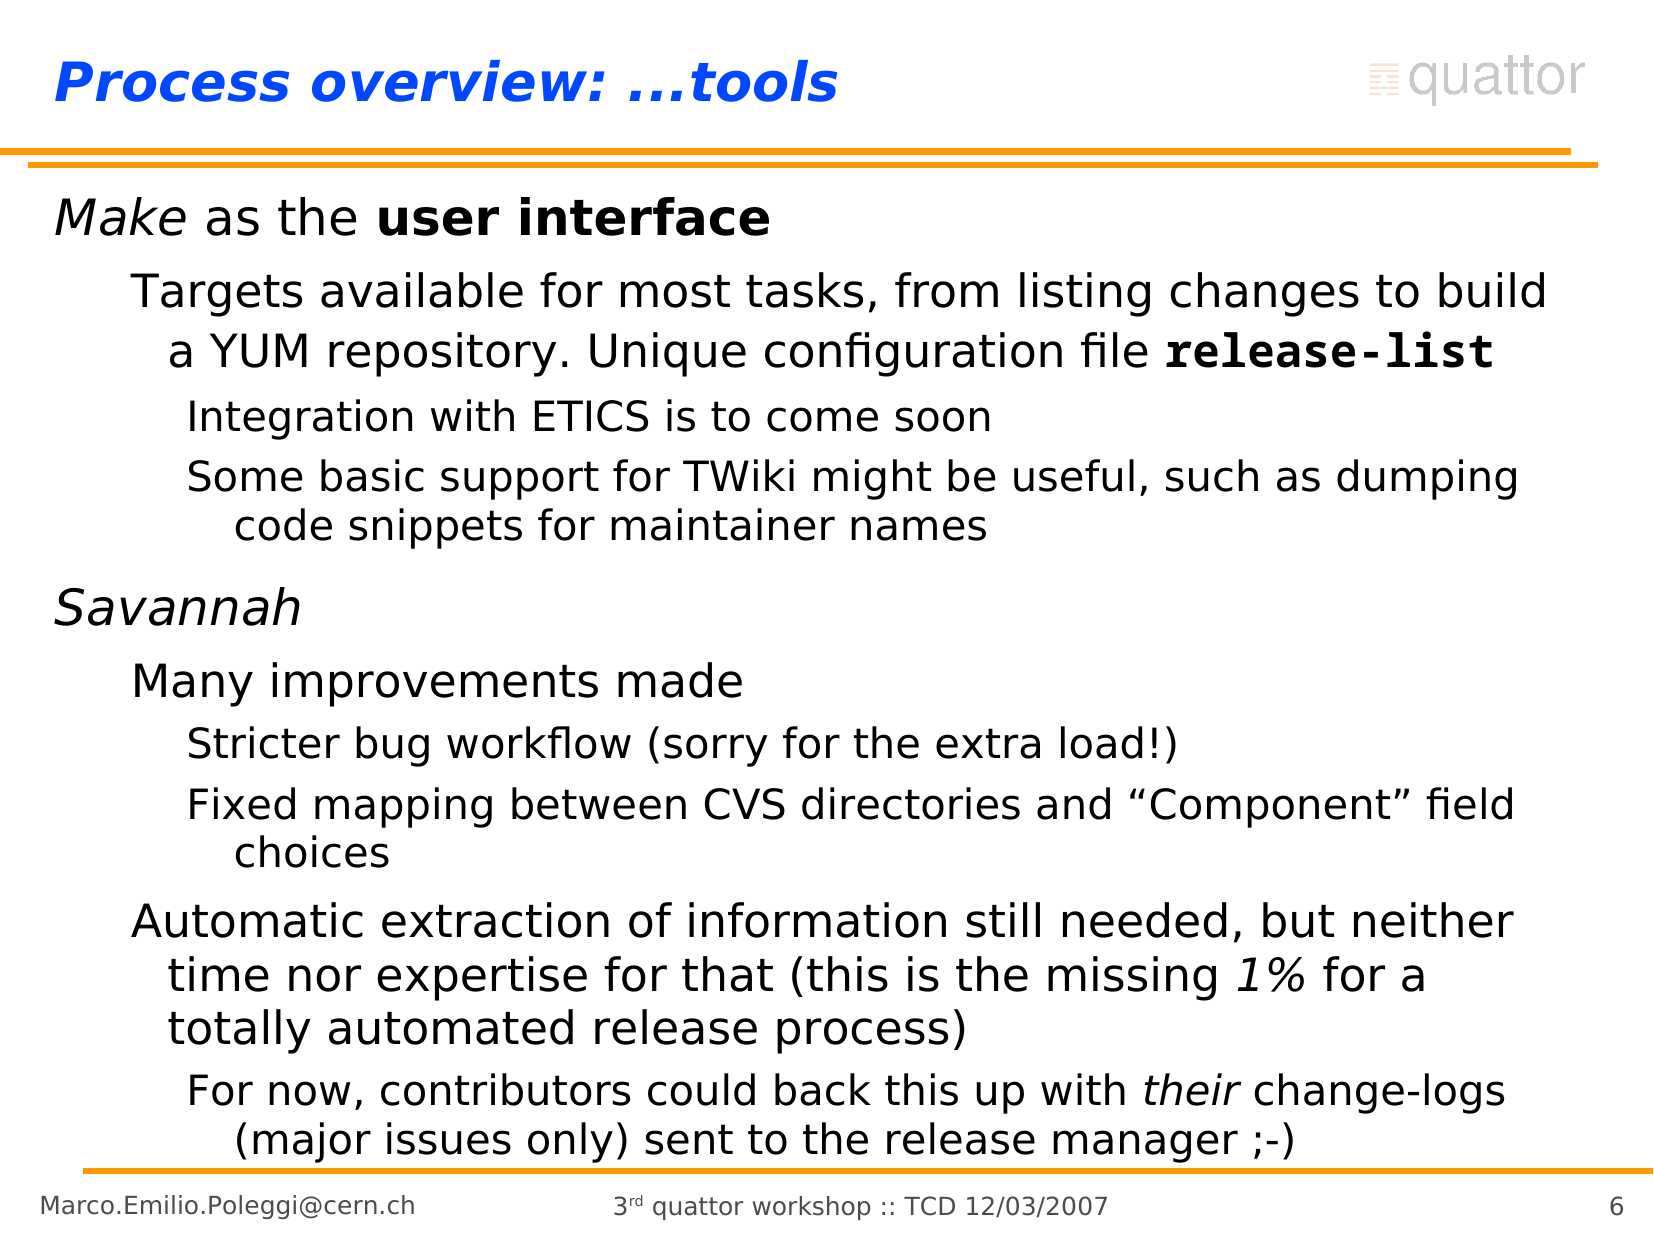

# Process overview: ...tools
Make as the user interface
Targets available for most tasks, from listing changes to build a YUM repository. Unique configuration file release-list
Integration with ETICS is to come soon
Some basic support for TWiki might be useful, such as dumping code snippets for maintainer names
Savannah
Many improvements made
Stricter bug workflow (sorry for the extra load!)
Fixed mapping between CVS directories and “Component” field choices
Automatic extraction of information still needed, but neither time nor expertise for that (this is the missing 1% for a totally automated release process)
For now, contributors could back this up with their change-logs (major issues only) sent to the release manager ;-)
06/16/2006
6
Quattor @ LCG-T2 workshop